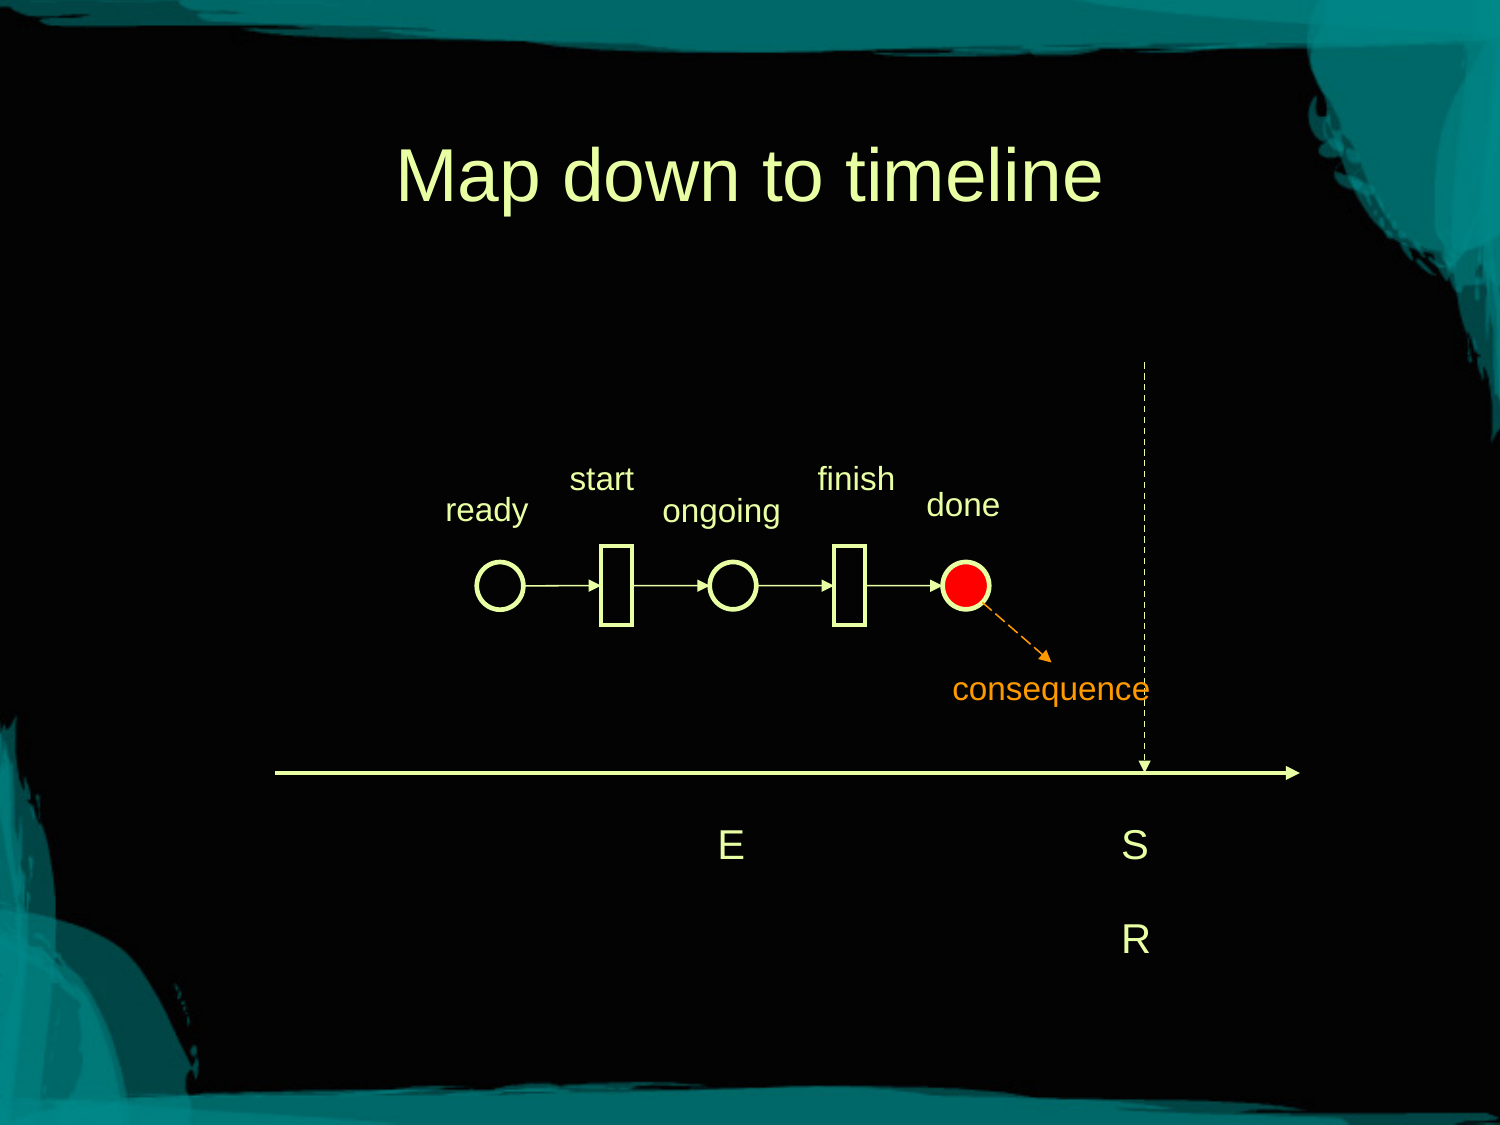

# Map down to timeline
start
finish
done
ready
ongoing
S
E
R
consequence